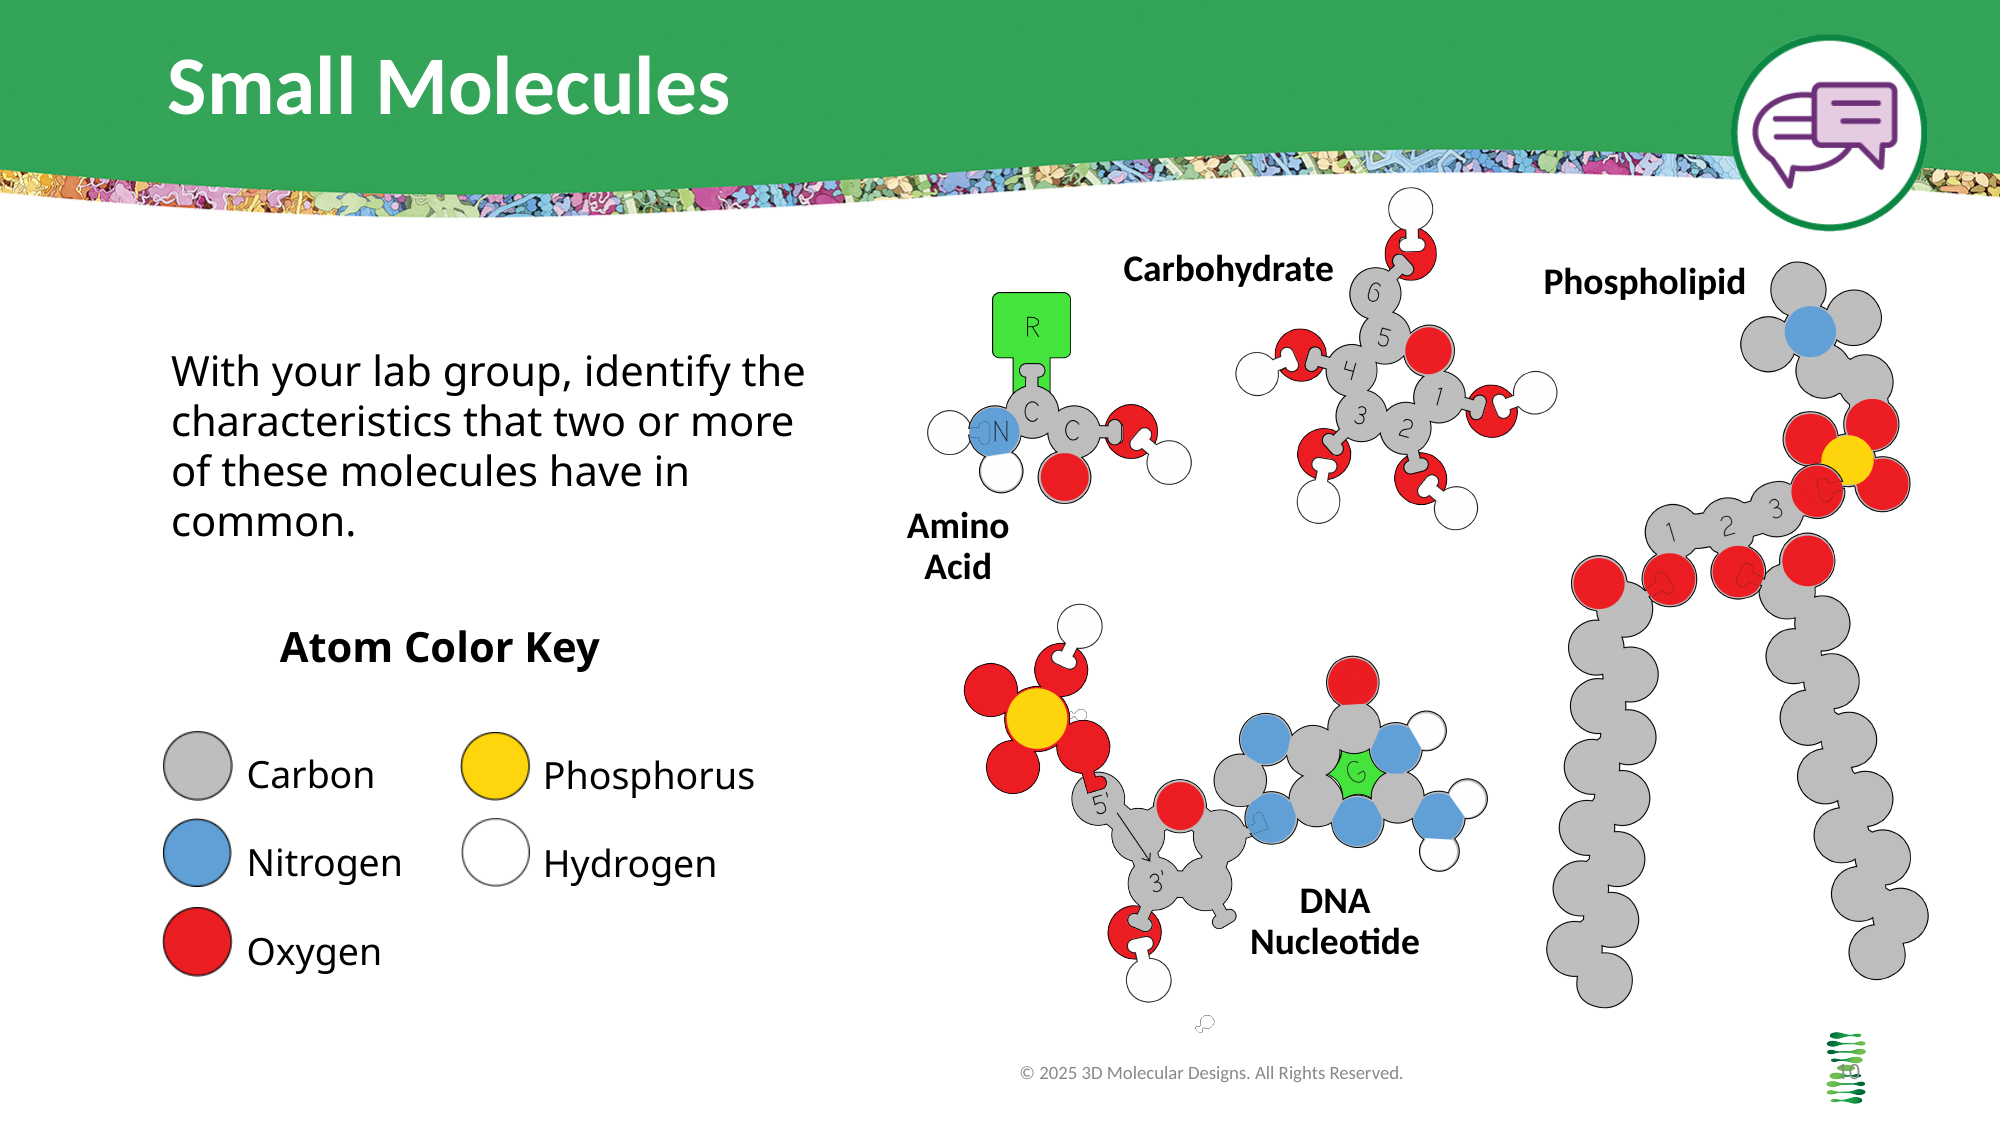

Small Molecules
Carbohydrate
Phospholipid
With your lab group, identify the characteristics that two or more of these molecules have in common.
Amino Acid
Atom Color Key
Carbon
Nitrogen
Oxygen
Phosphorus
Hydrogen
DNA
Nucleotide